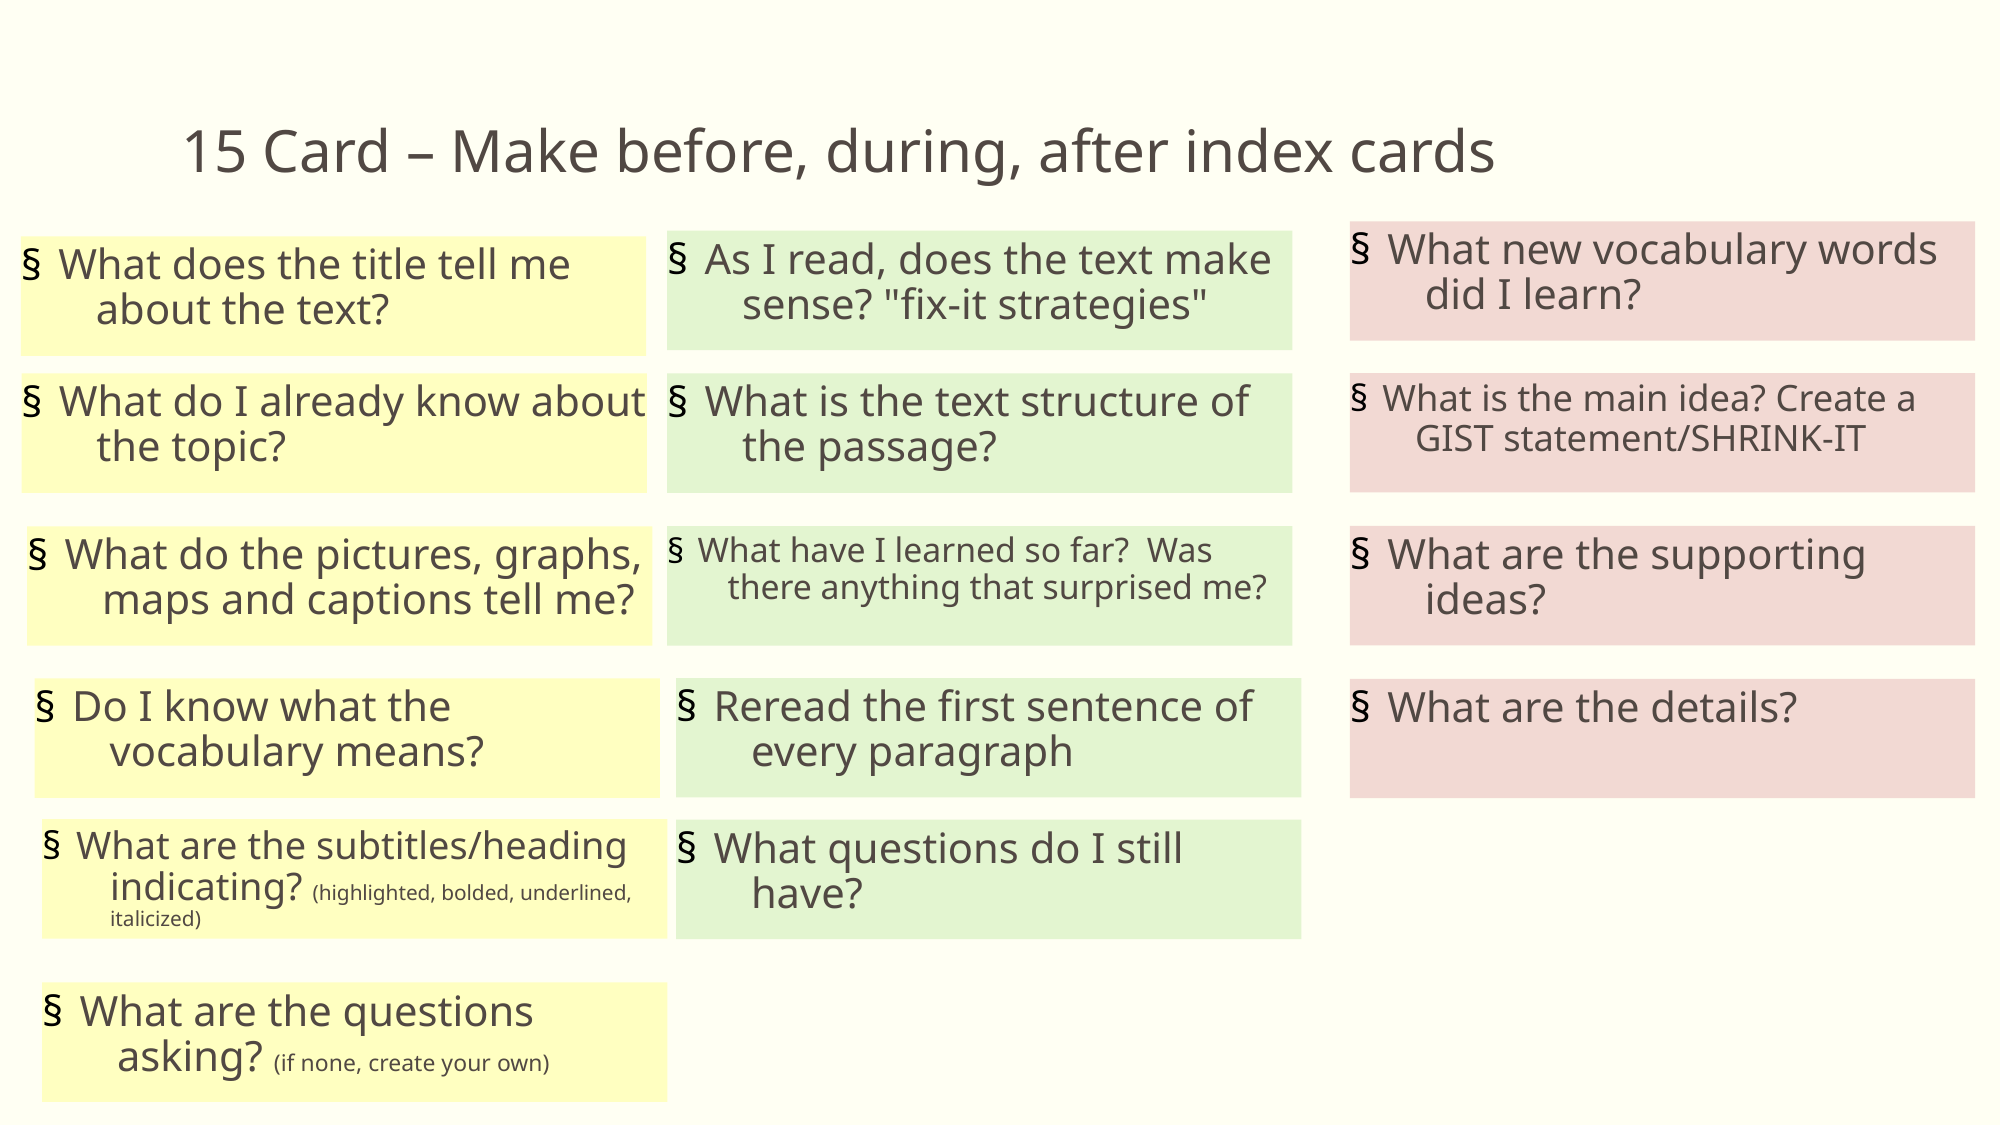

# 15 Card – Make before, during, after index cards
What new vocabulary words did I learn?
As I read, does the text make sense? "fix-it strategies"
What does the title tell me about the text?
What is the main idea? Create a GIST statement/SHRINK-IT
What do I already know about the topic?
What is the text structure of the passage?
What are the supporting ideas?
What have I learned so far?  Was there anything that surprised me?
What do the pictures, graphs, maps and captions tell me?
Reread the first sentence of every paragraph
Do I know what the vocabulary means?
What are the details?
What are the subtitles/heading indicating? (highlighted, bolded, underlined, italicized)
What questions do I still have?
What are the questions asking? (if none, create your own)